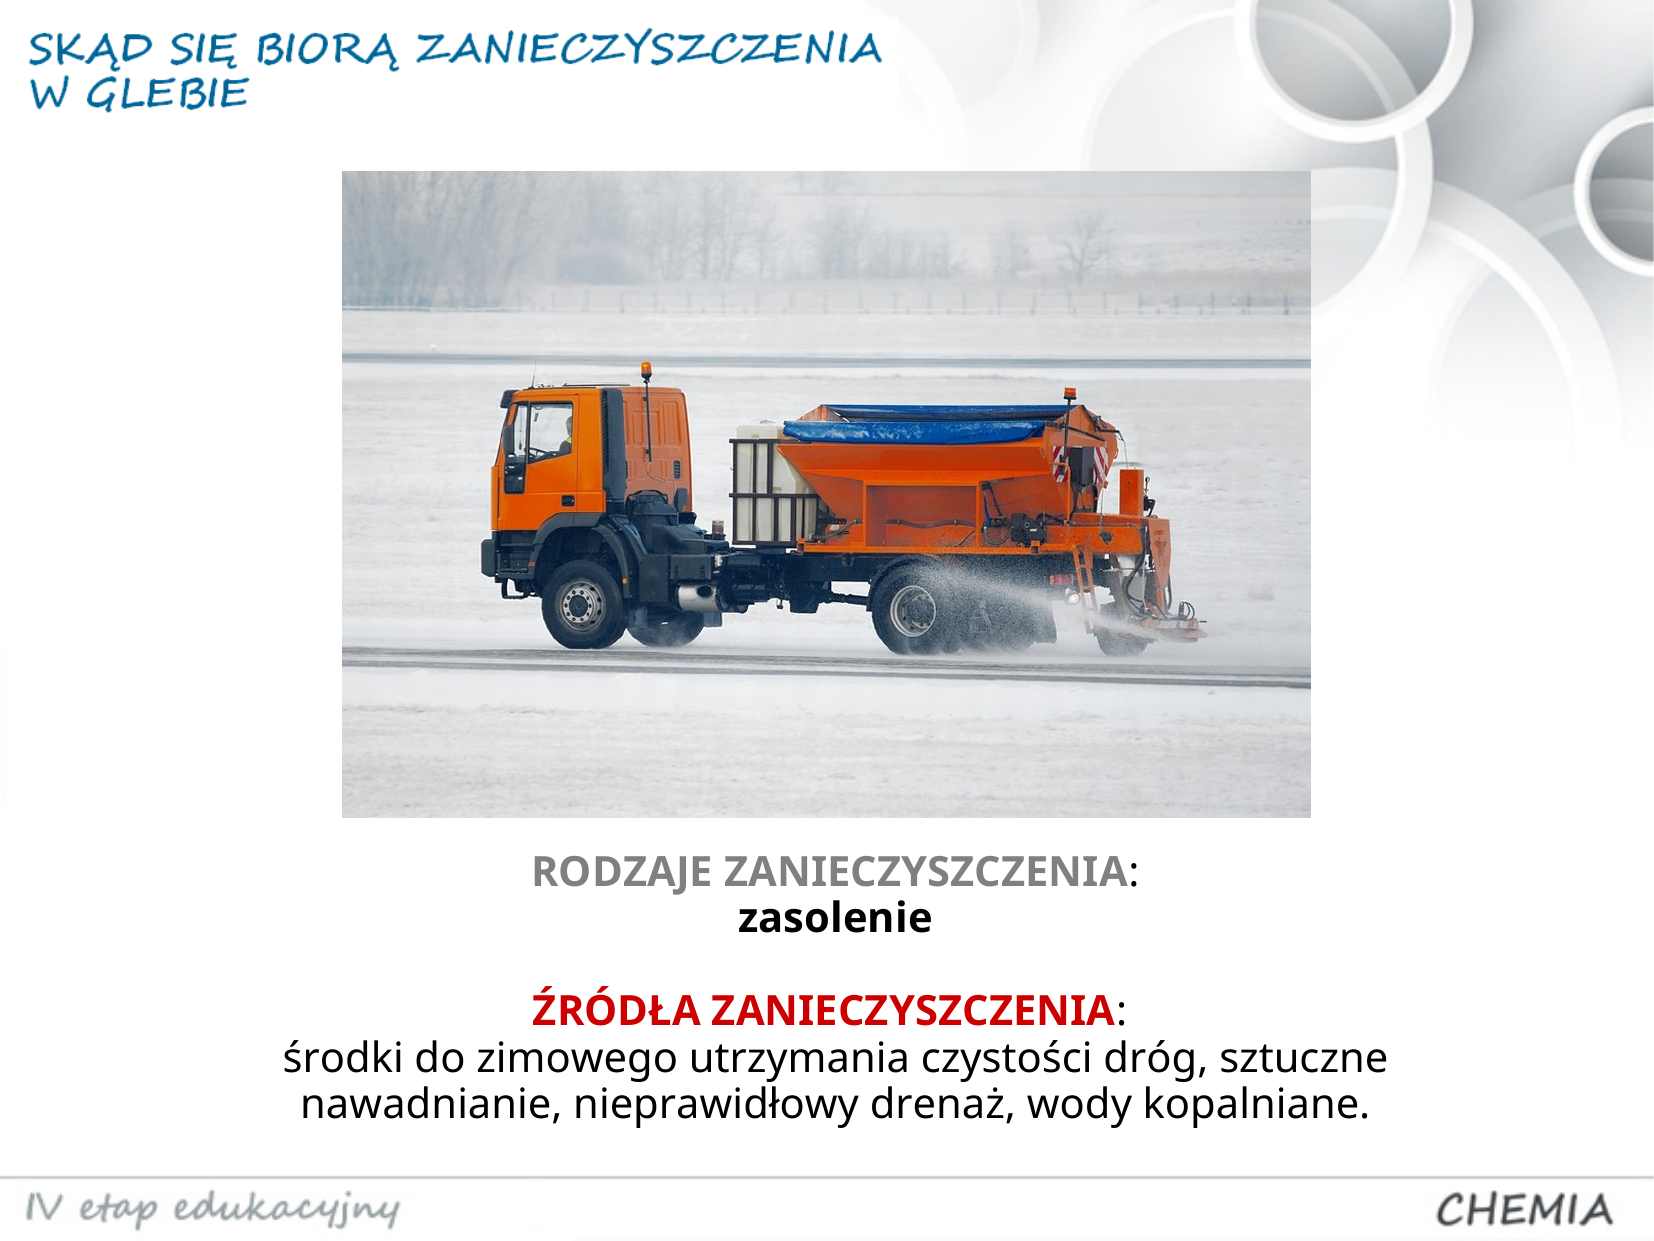

RODZAJE ZANIECZYSZCZENIA:
zasolenie
ŹRÓDŁA ZANIECZYSZCZENIA:
środki do zimowego utrzymania czystości dróg, sztuczne nawadnianie, nieprawidłowy drenaż, wody kopalniane.